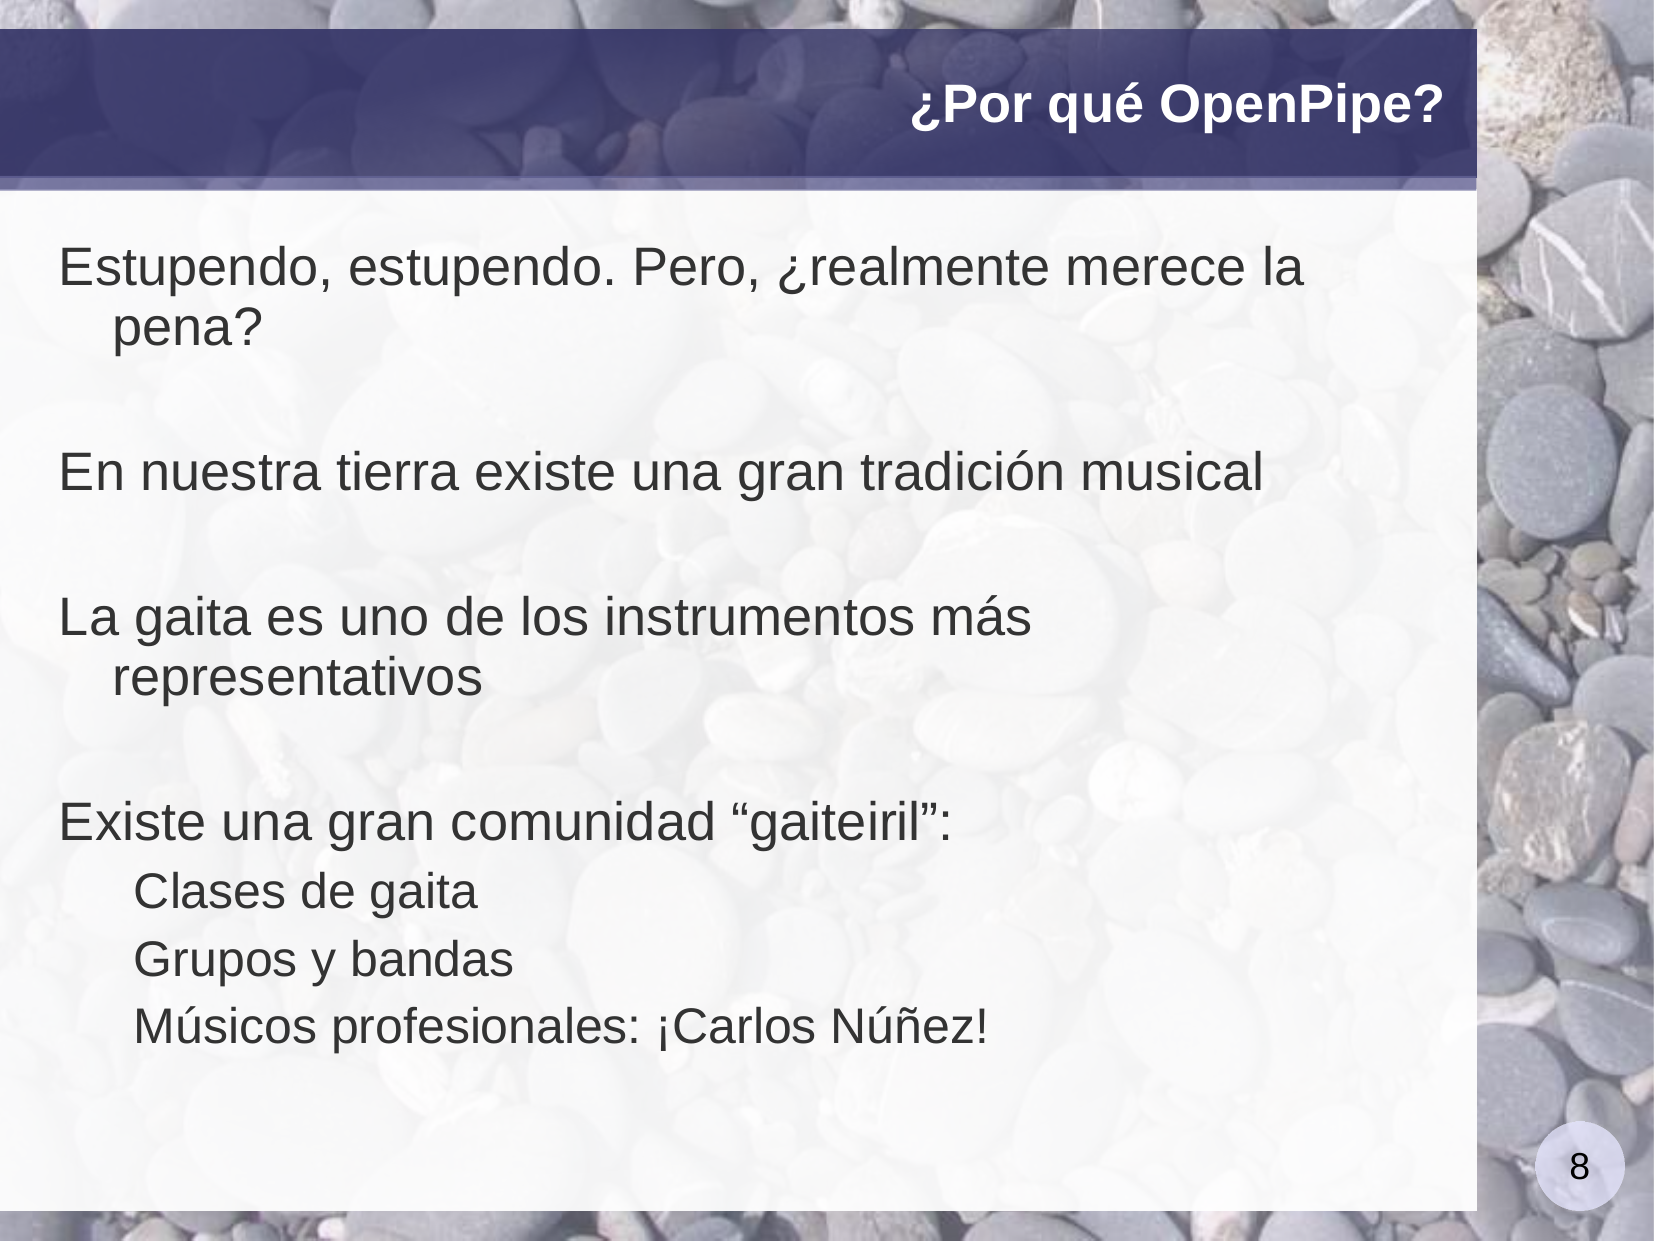

# ¿Por qué OpenPipe?
Estupendo, estupendo. Pero, ¿realmente merece la pena?
En nuestra tierra existe una gran tradición musical
La gaita es uno de los instrumentos más representativos
Existe una gran comunidad “gaiteiril”:
Clases de gaita
Grupos y bandas
Músicos profesionales: ¡Carlos Núñez!